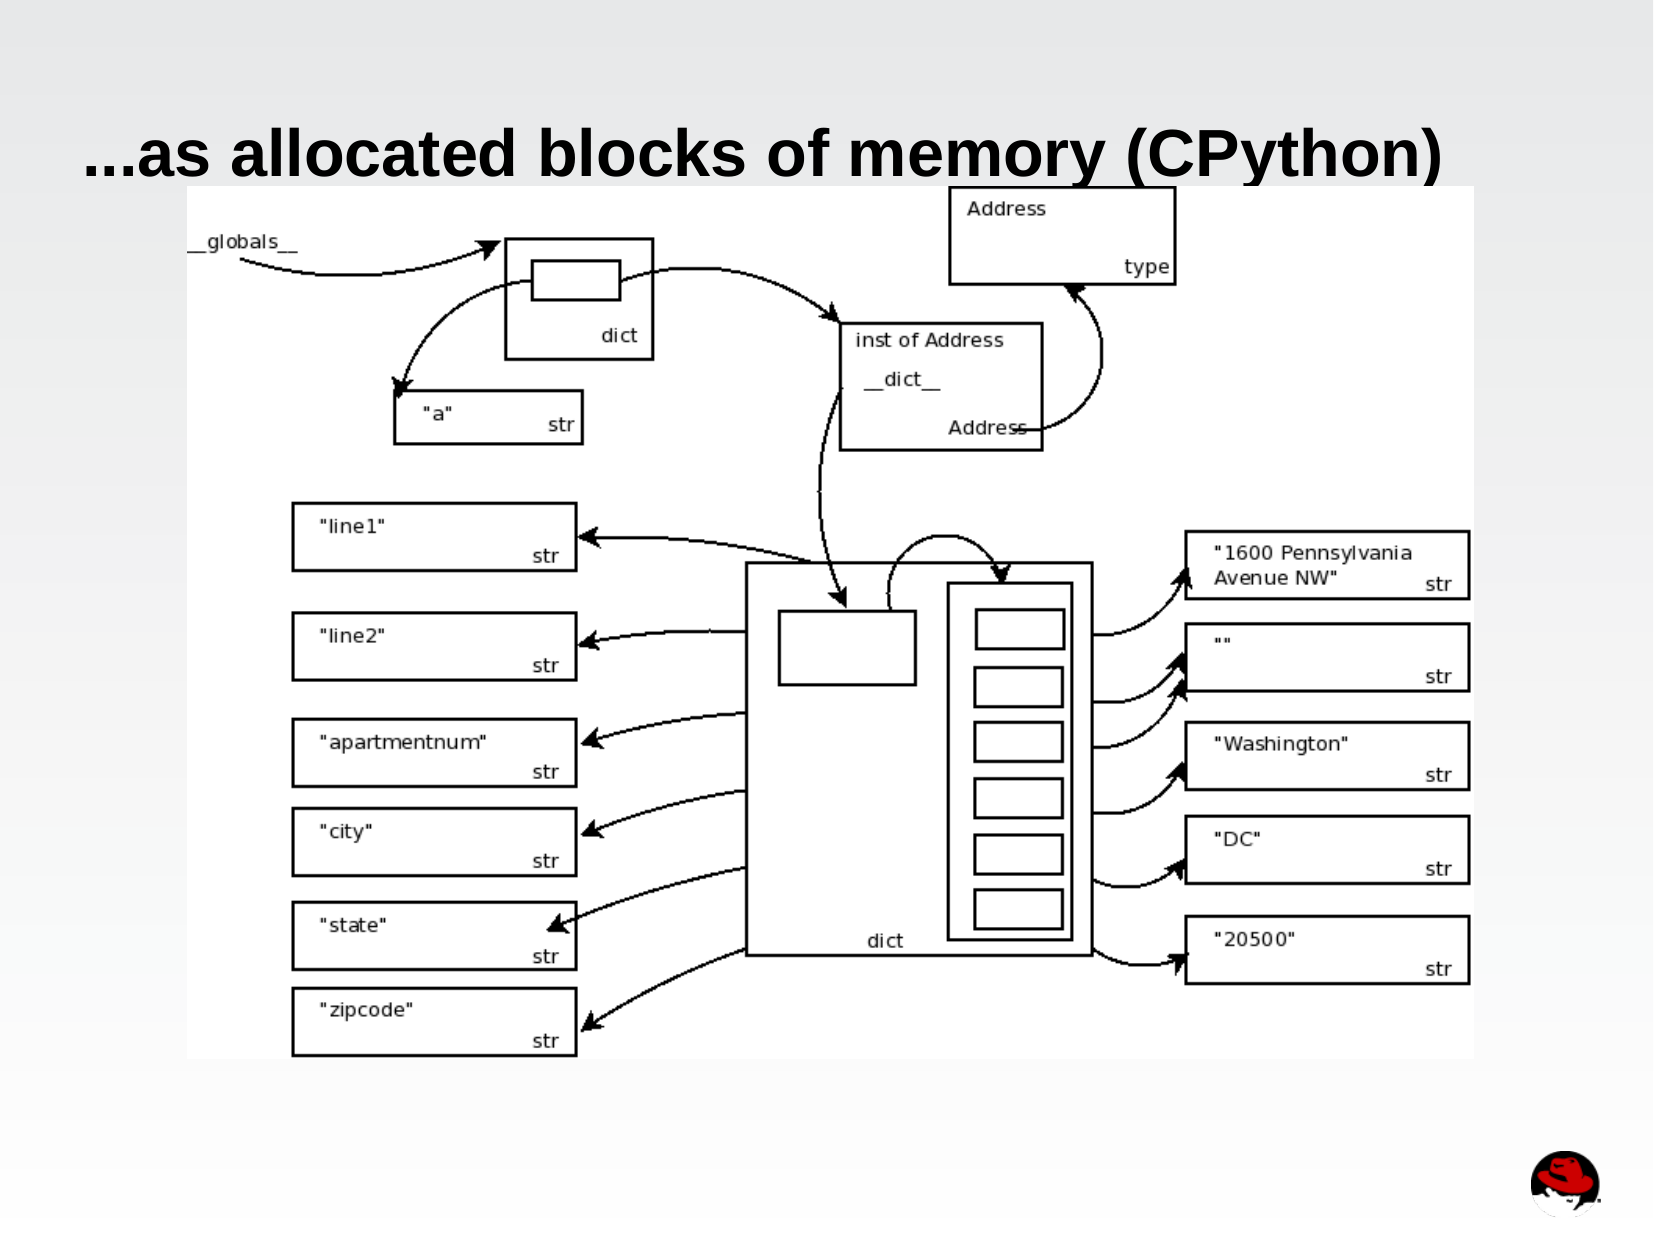

# ...as allocated blocks of memory (CPython)